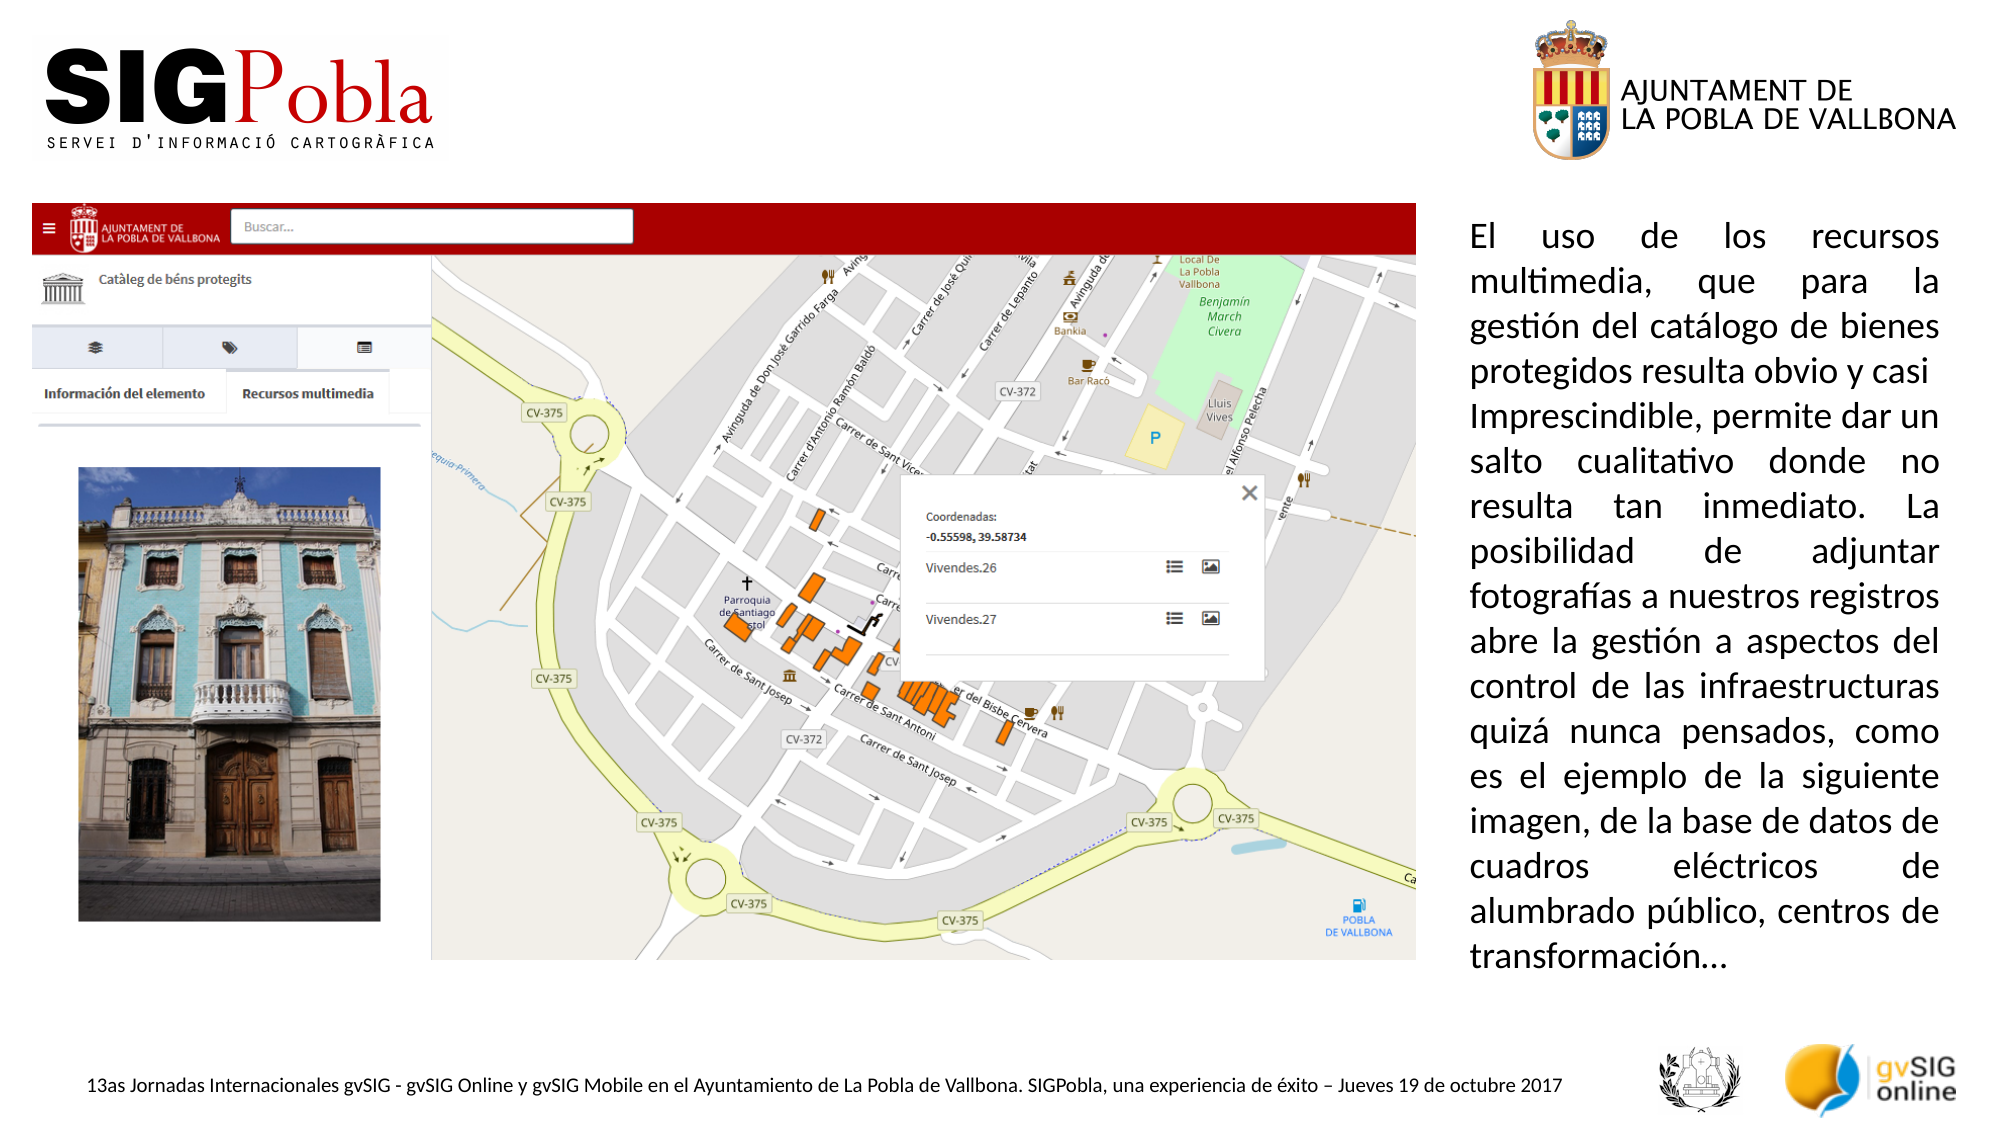

El uso de los recursos multimedia, que para la gestión del catálogo de bienes protegidos resulta obvio y casi
Imprescindible, permite dar un salto cualitativo donde no resulta tan inmediato. La posibilidad de adjuntar fotografías a nuestros registros abre la gestión a aspectos del control de las infraestructuras quizá nunca pensados, como es el ejemplo de la siguiente imagen, de la base de datos de cuadros eléctricos de alumbrado público, centros de transformación…
13as Jornadas Internacionales gvSIG - gvSIG Online y gvSIG Mobile en el Ayuntamiento de La Pobla de Vallbona. SIGPobla, una experiencia de éxito – Jueves 19 de octubre 2017